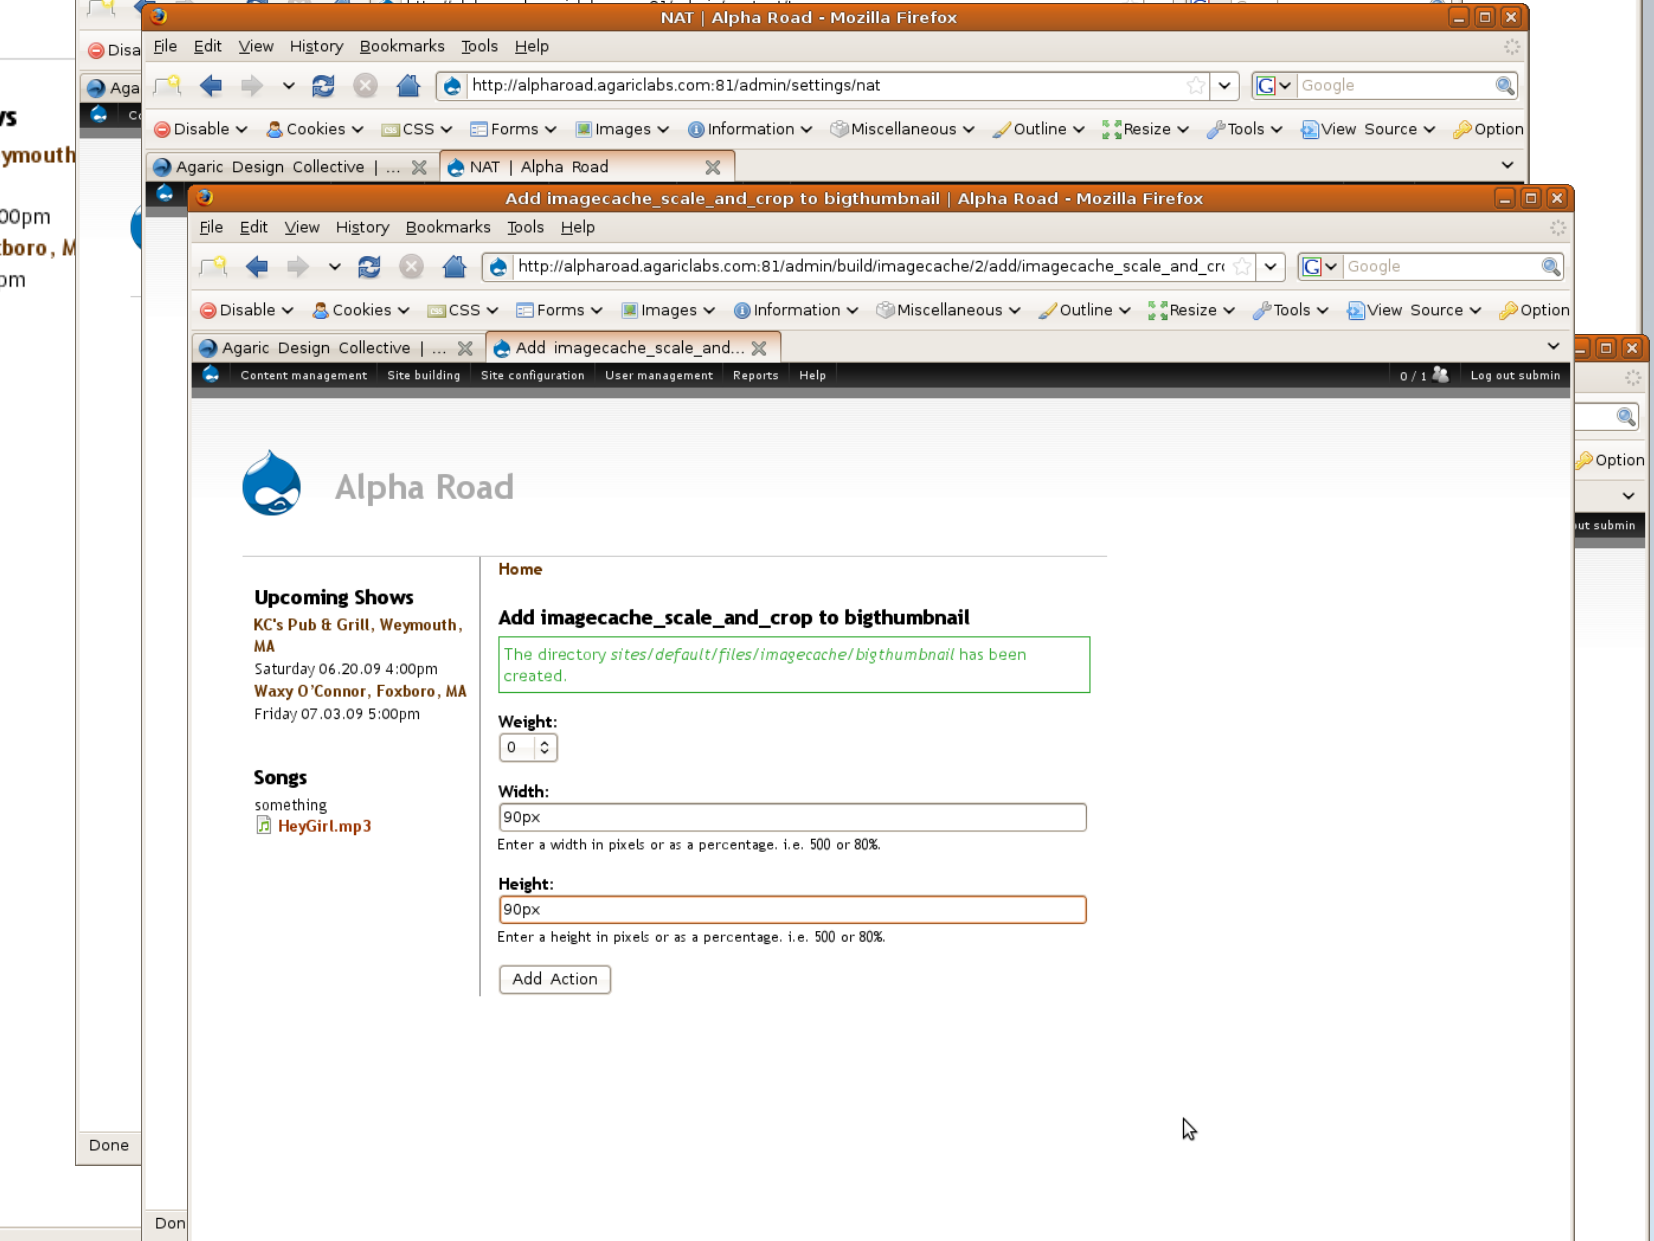

#
Setting Up
1 – make content types
		– EVENT (title, date)
		– IMAGE (title, imagefield)
2 – make vocabulary for tagging IMAGE content type (galleries)
3 – link NAT and events, so each new event creates a matching term under our galleries vocabulary
4 – make some imagecache presets